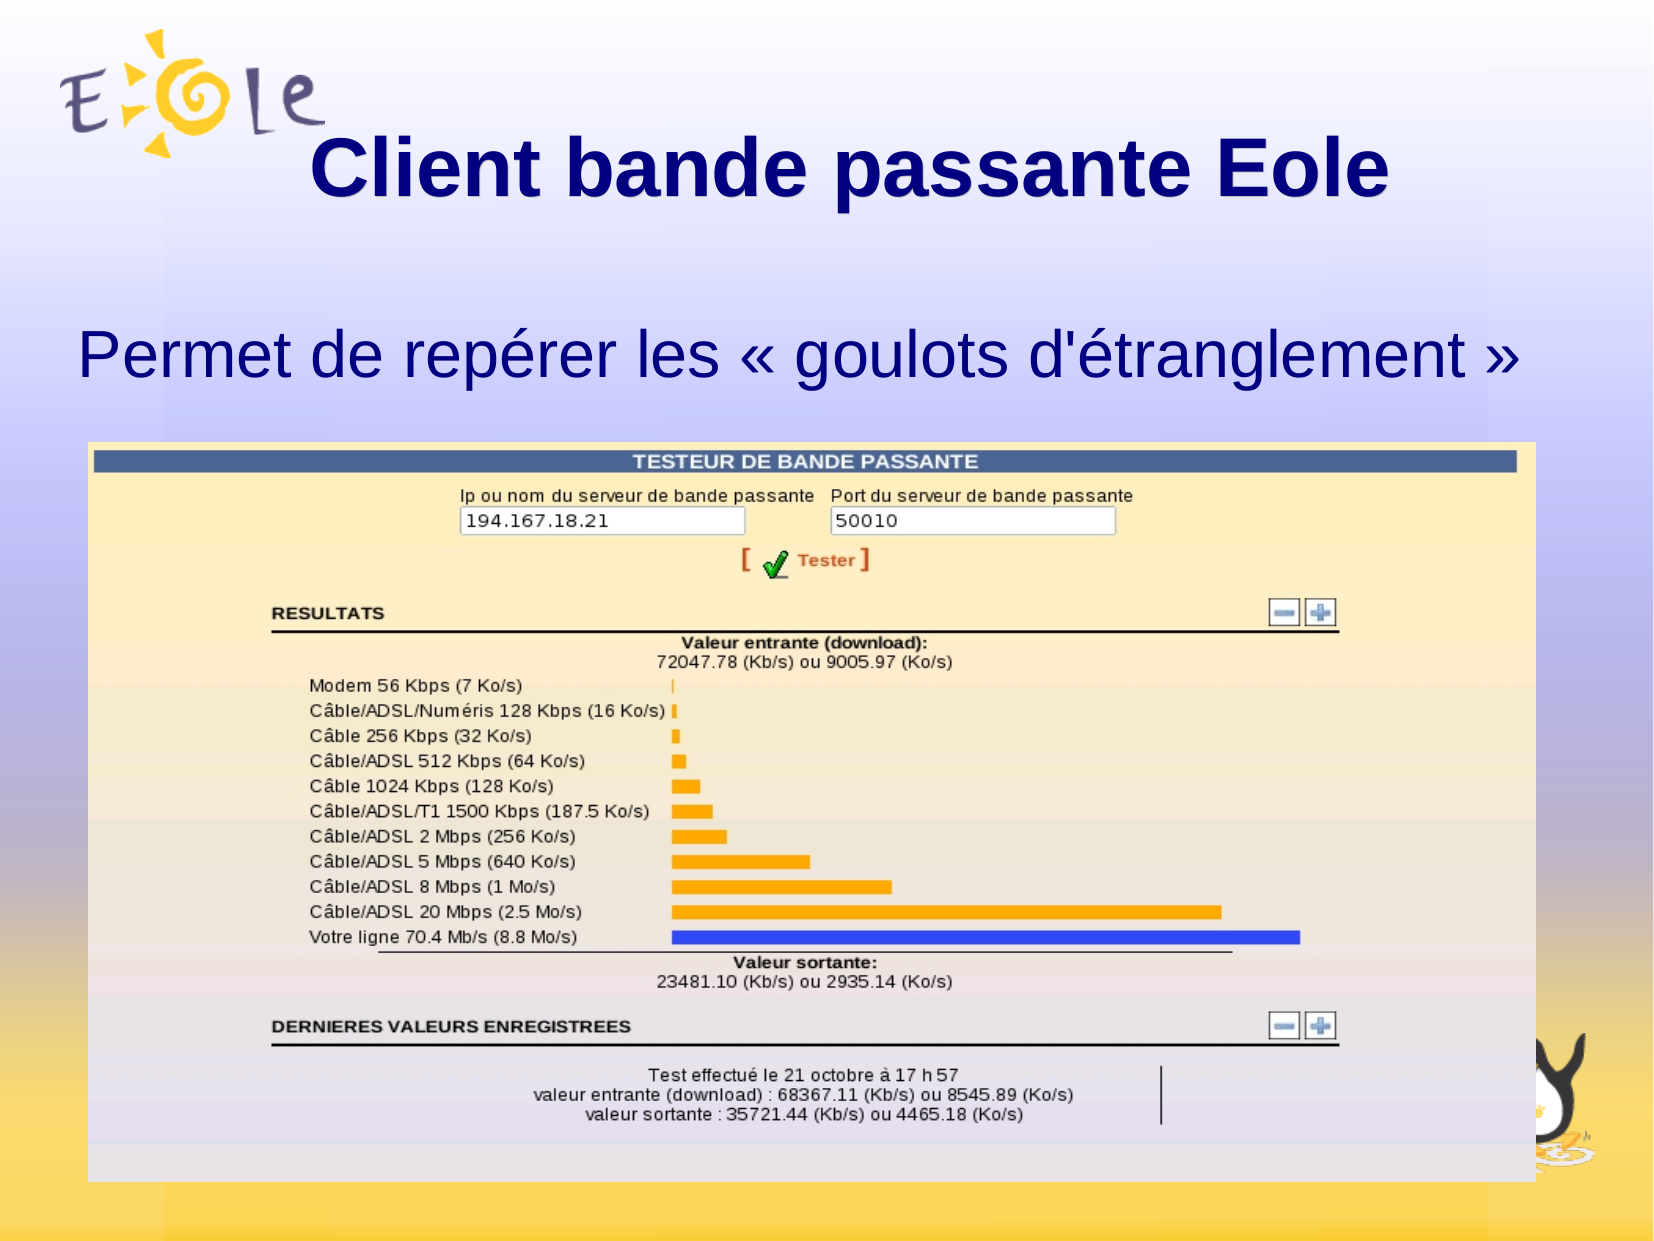

#
Client bande passante Eole
 Permet de repérer les « goulots d'étranglement »